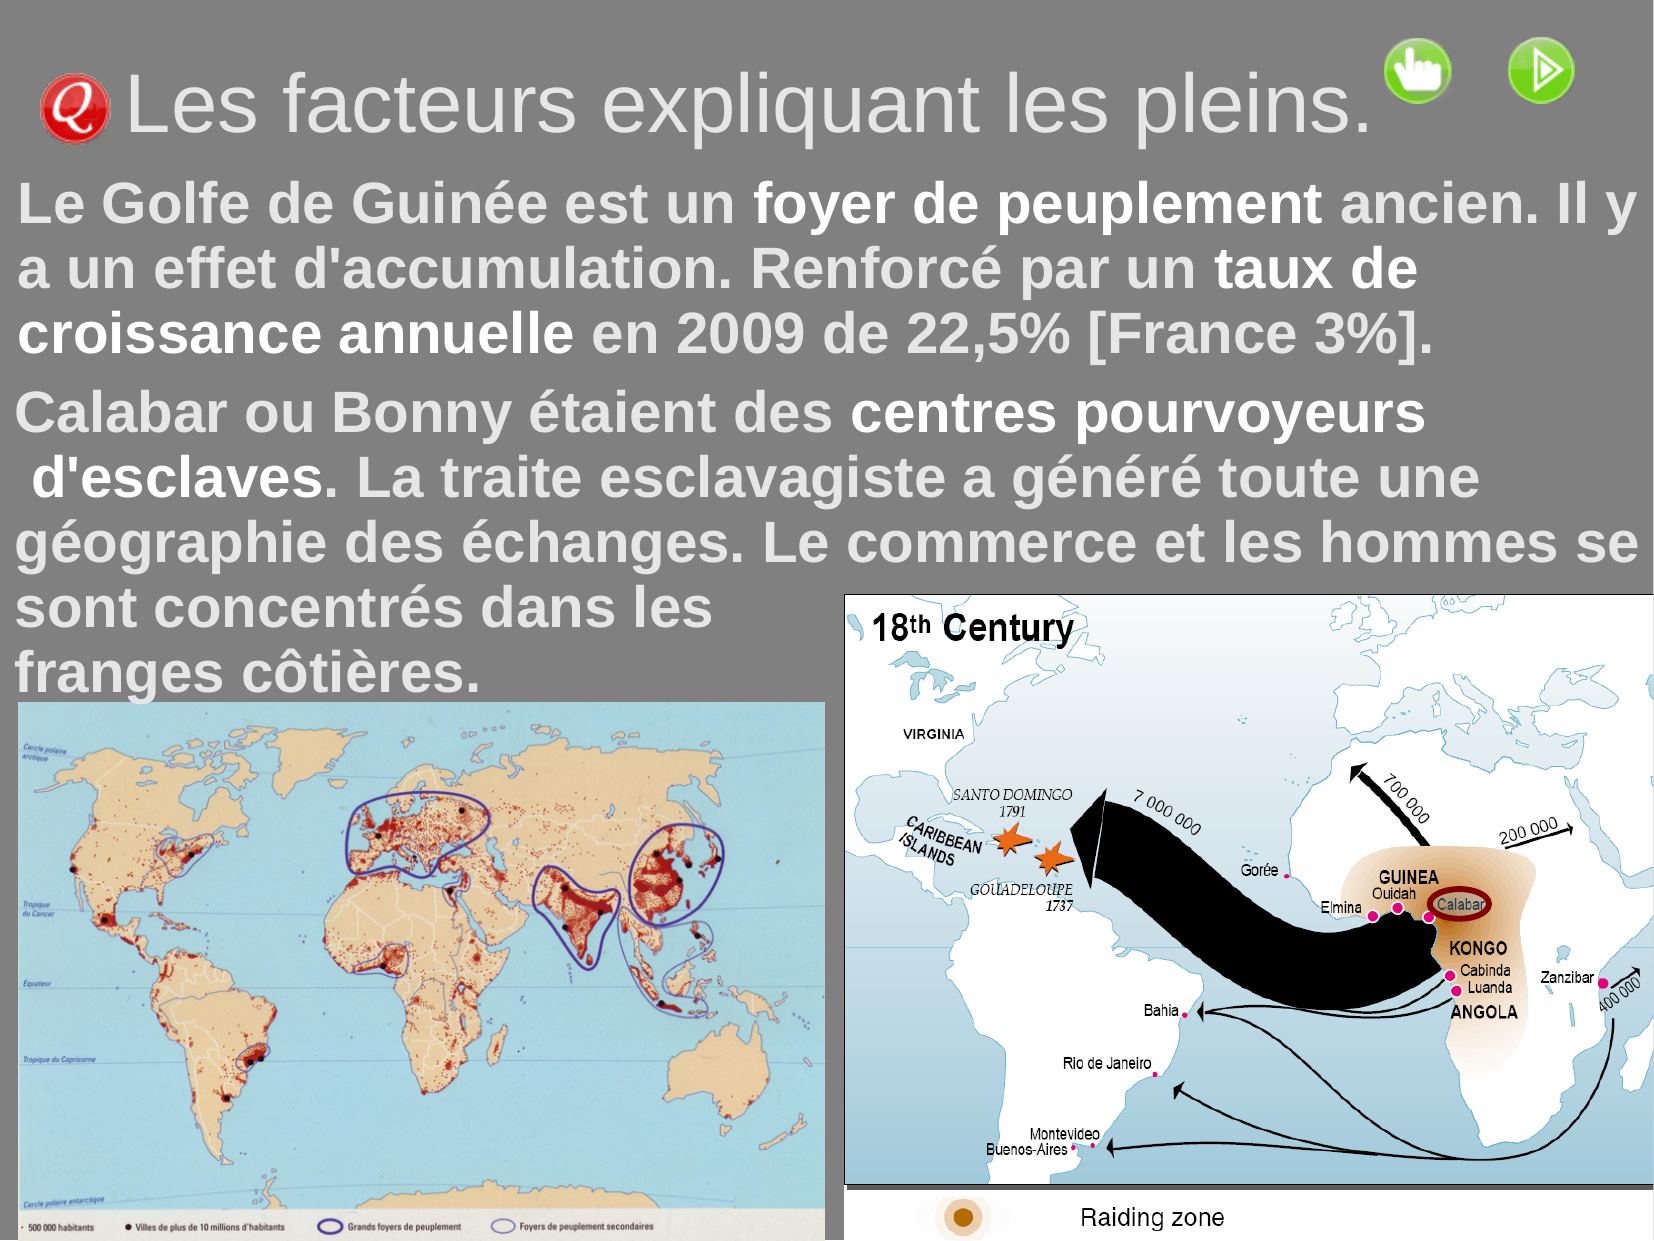

# Les facteurs expliquant les pleins.
Le Golfe de Guinée est un foyer de peuplement ancien. Il y
a un effet d'accumulation. Renforcé par un taux de
croissance annuelle en 2009 de 22,5% [France 3%].
Calabar ou Bonny étaient des centres pourvoyeurs
 d'esclaves. La traite esclavagiste a généré toute une
géographie des échanges. Le commerce et les hommes se
sont concentrés dans les
franges côtières.